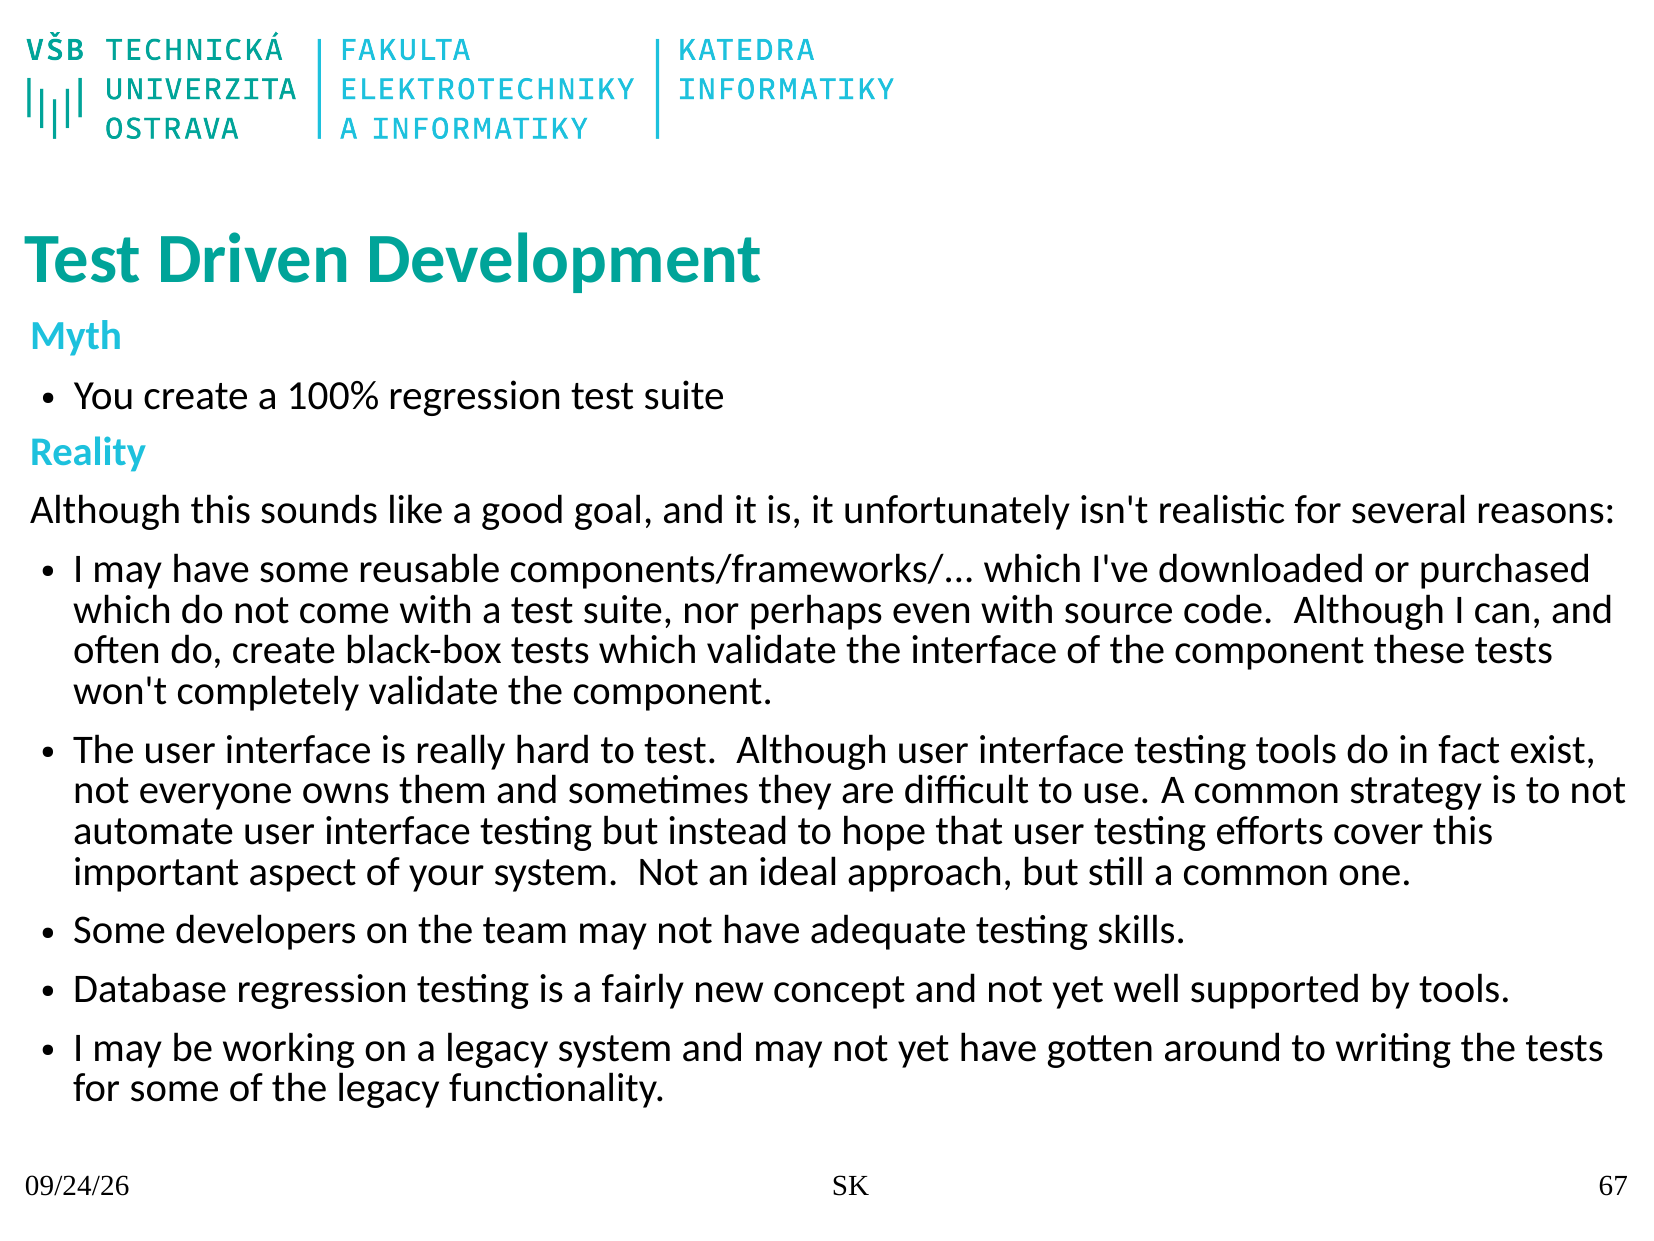

# Test Driven Development
Myth
You create a 100% regression test suite
Reality
Although this sounds like a good goal, and it is, it unfortunately isn't realistic for several reasons:
I may have some reusable components/frameworks/... which I've downloaded or purchased which do not come with a test suite, nor perhaps even with source code.  Although I can, and often do, create black-box tests which validate the interface of the component these tests won't completely validate the component.
The user interface is really hard to test.  Although user interface testing tools do in fact exist, not everyone owns them and sometimes they are difficult to use. A common strategy is to not automate user interface testing but instead to hope that user testing efforts cover this important aspect of your system.  Not an ideal approach, but still a common one.
Some developers on the team may not have adequate testing skills.
Database regression testing is a fairly new concept and not yet well supported by tools.
I may be working on a legacy system and may not yet have gotten around to writing the tests for some of the legacy functionality.
SK
67